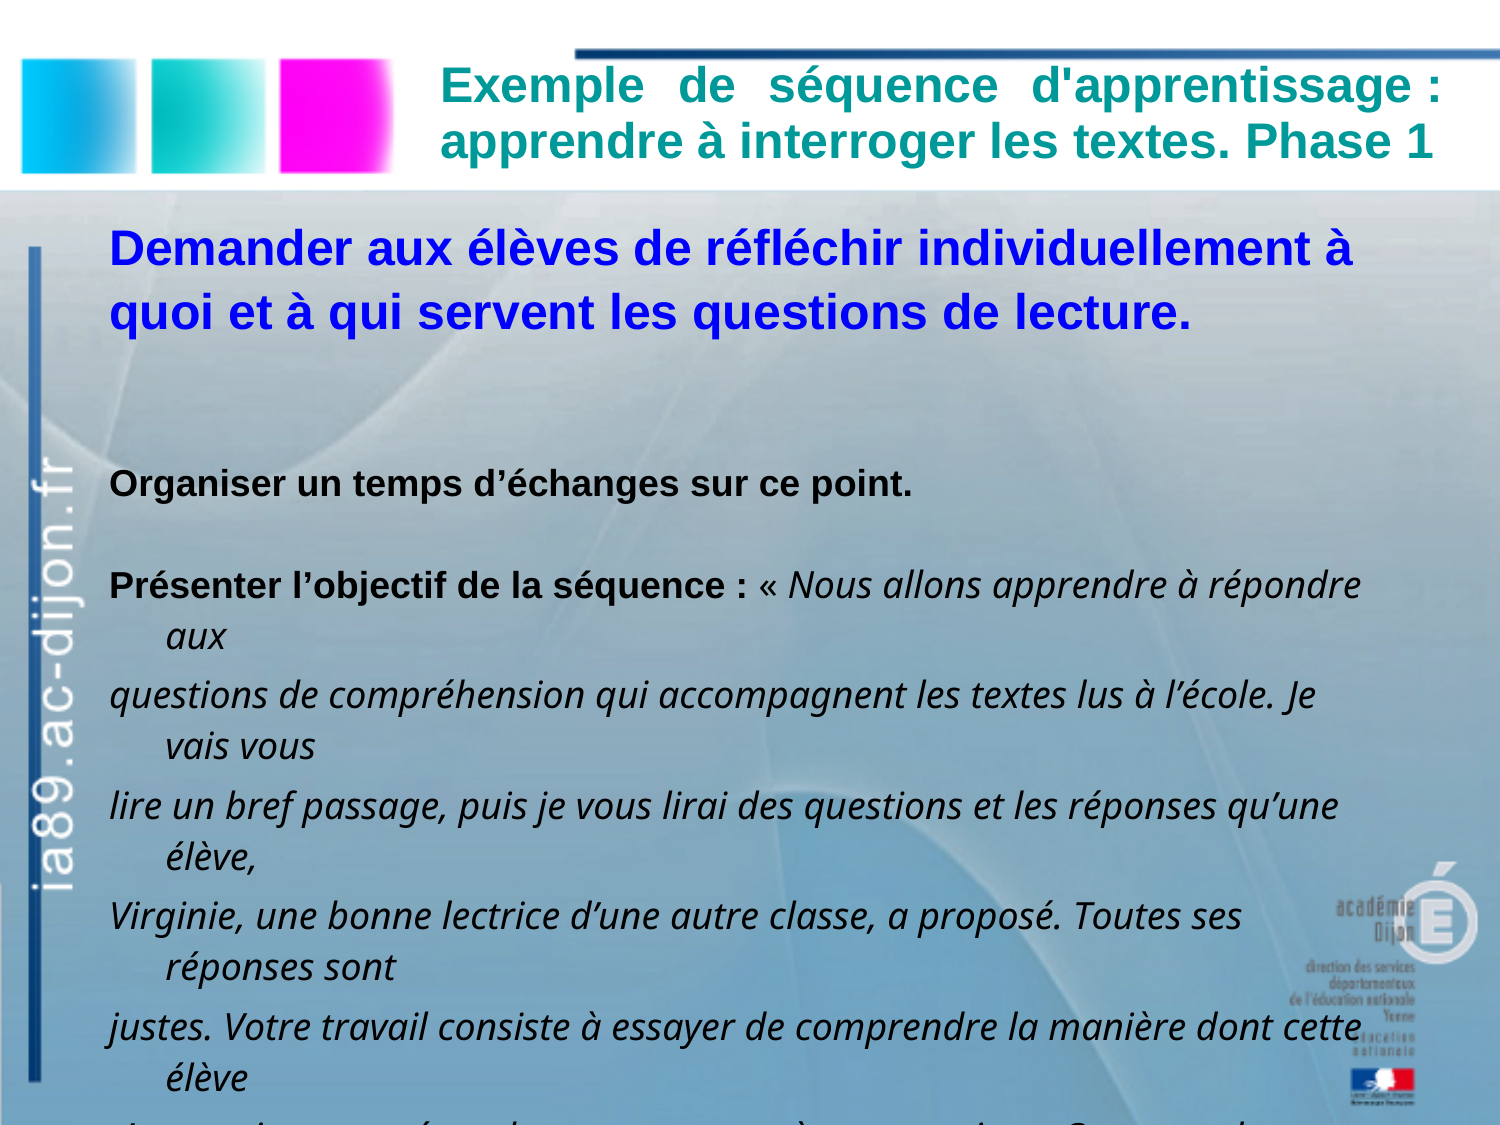

# Exemple de séquence d'apprentissage : apprendre à interroger les textes. Phase 1
Demander aux élèves de réfléchir individuellement à
quoi et à qui servent les questions de lecture.
Organiser un temps d’échanges sur ce point.
Présenter l’objectif de la séquence : « Nous allons apprendre à répondre aux
questions de compréhension qui accompagnent les textes lus à l’école. Je vais vous
lire un bref passage, puis je vous lirai des questions et les réponses qu’une élève,
Virginie, une bonne lectrice d’une autre classe, a proposé. Toutes ses réponses sont
justes. Votre travail consiste à essayer de comprendre la manière dont cette élève
s’y est prise pour répondre correctement à ces questions. Cet exemple est un extrait
de texte, mais on ne sait pas de quelle sorte de livre il provient. »